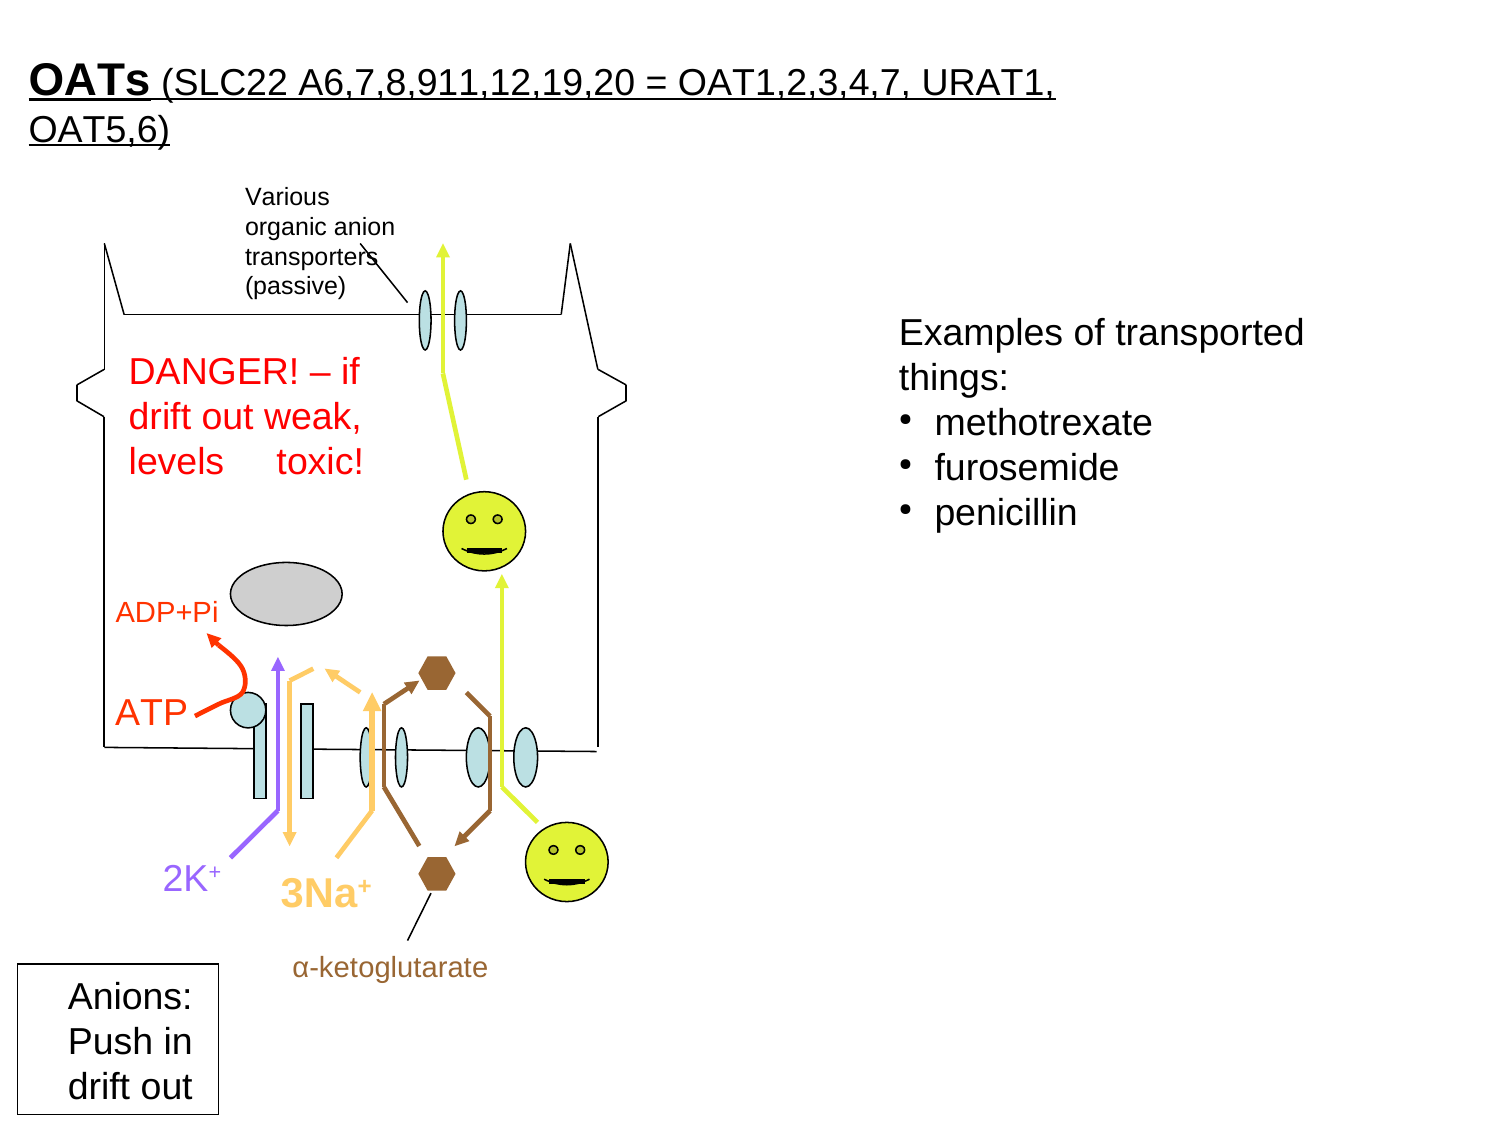

OATs (SLC22 A6,7,8,911,12,19,20 = OAT1,2,3,4,7, URAT1, OAT5,6)
Various organic anion transporters (passive)
Examples of transported things:
methotrexate
furosemide
penicillin
DANGER! – if drift out weak, levels toxic!
ADP+Pi
ATP
2K+
3Na+
α-ketoglutarate
Anions: Push in drift out